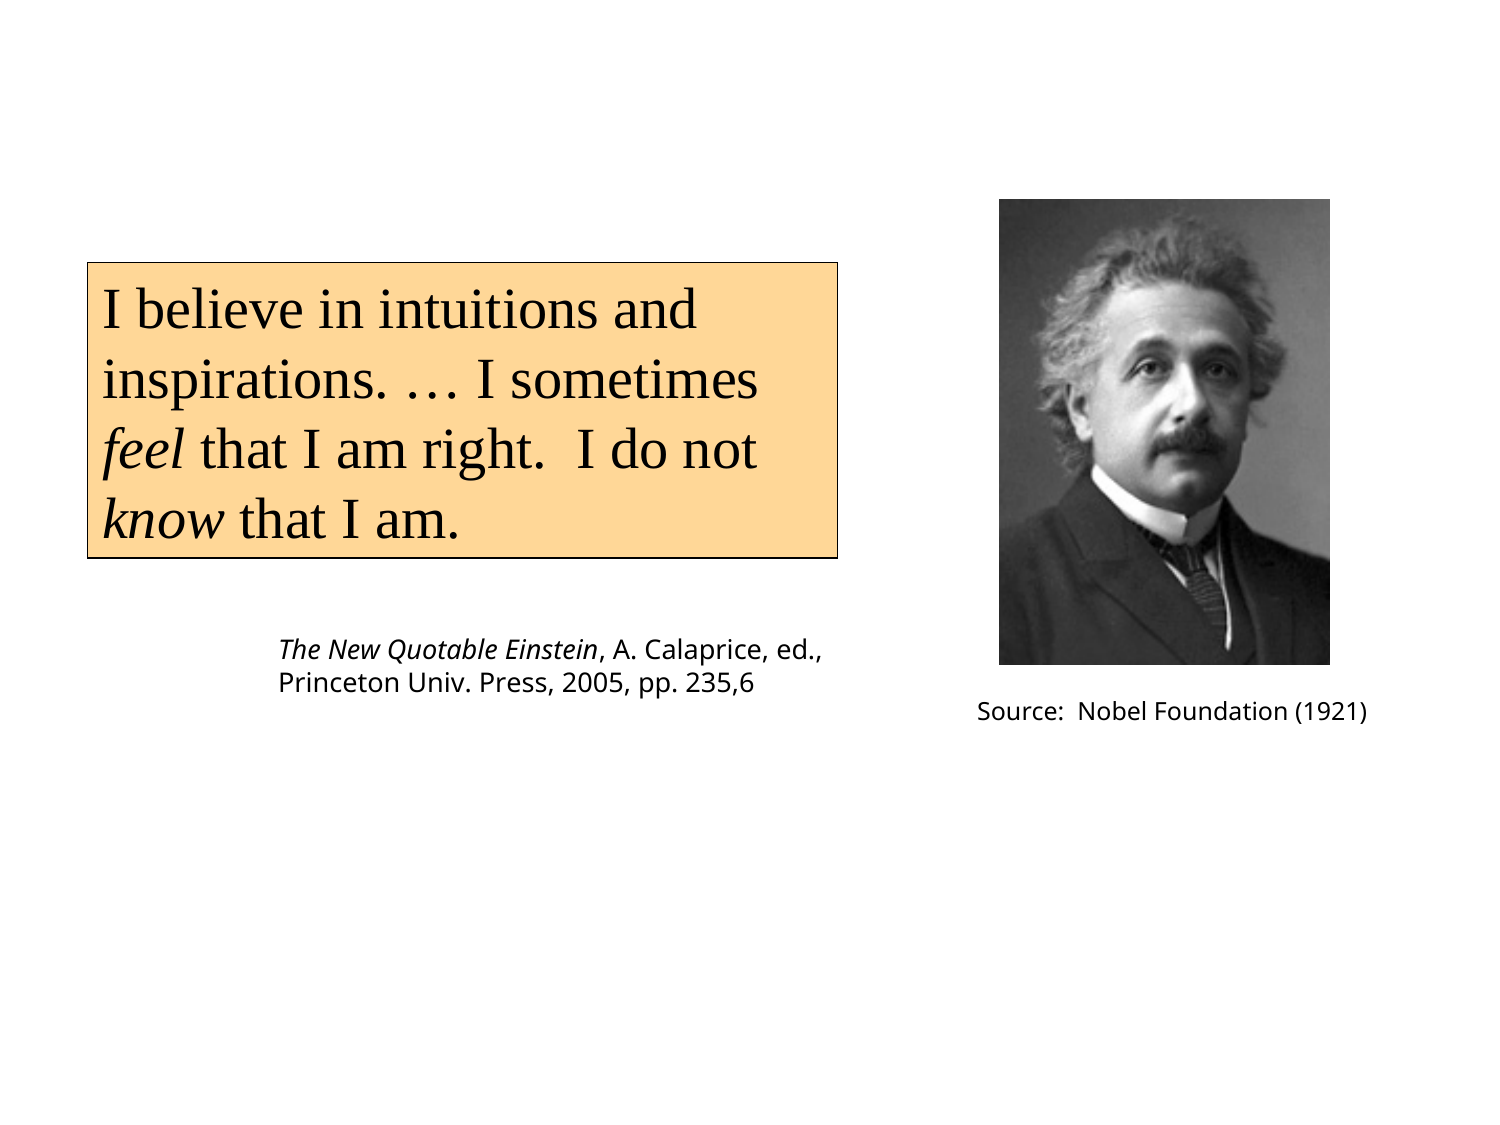

I believe in intuitions and inspirations. … I sometimes feel that I am right. I do not know that I am.
The New Quotable Einstein, A. Calaprice, ed.,
Princeton Univ. Press, 2005, pp. 235,6
Source: Nobel Foundation (1921)